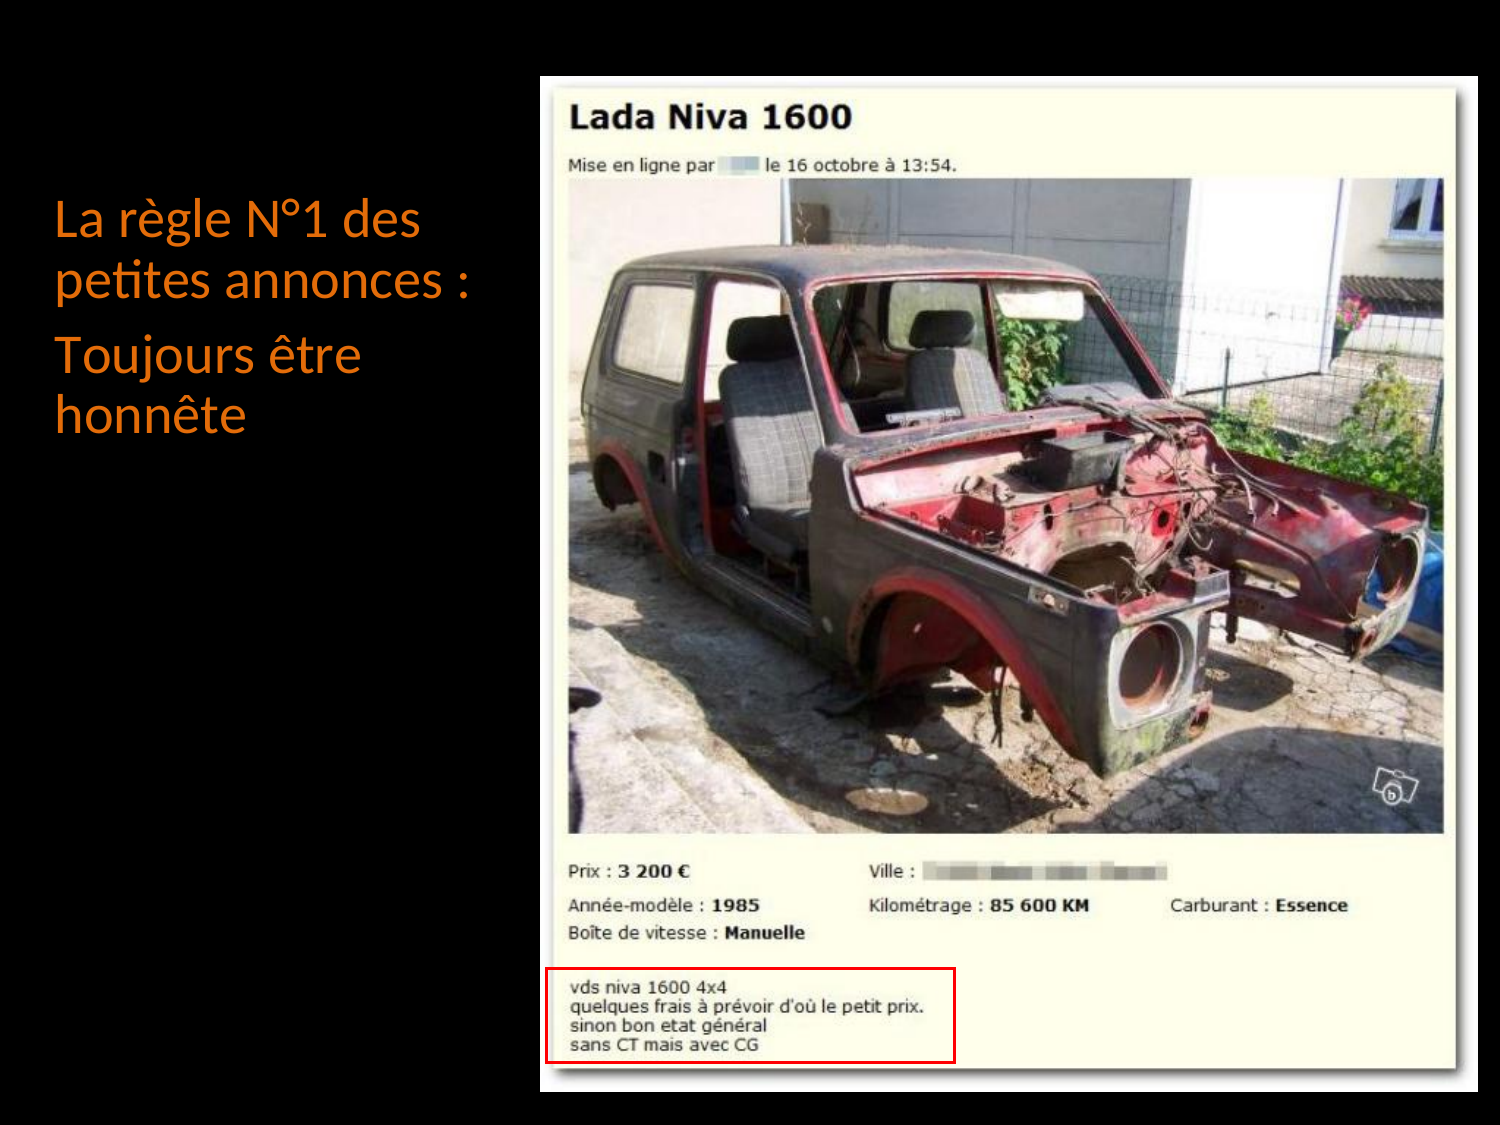

#
La règle N°1 des petites annonces :
Toujours être honnête